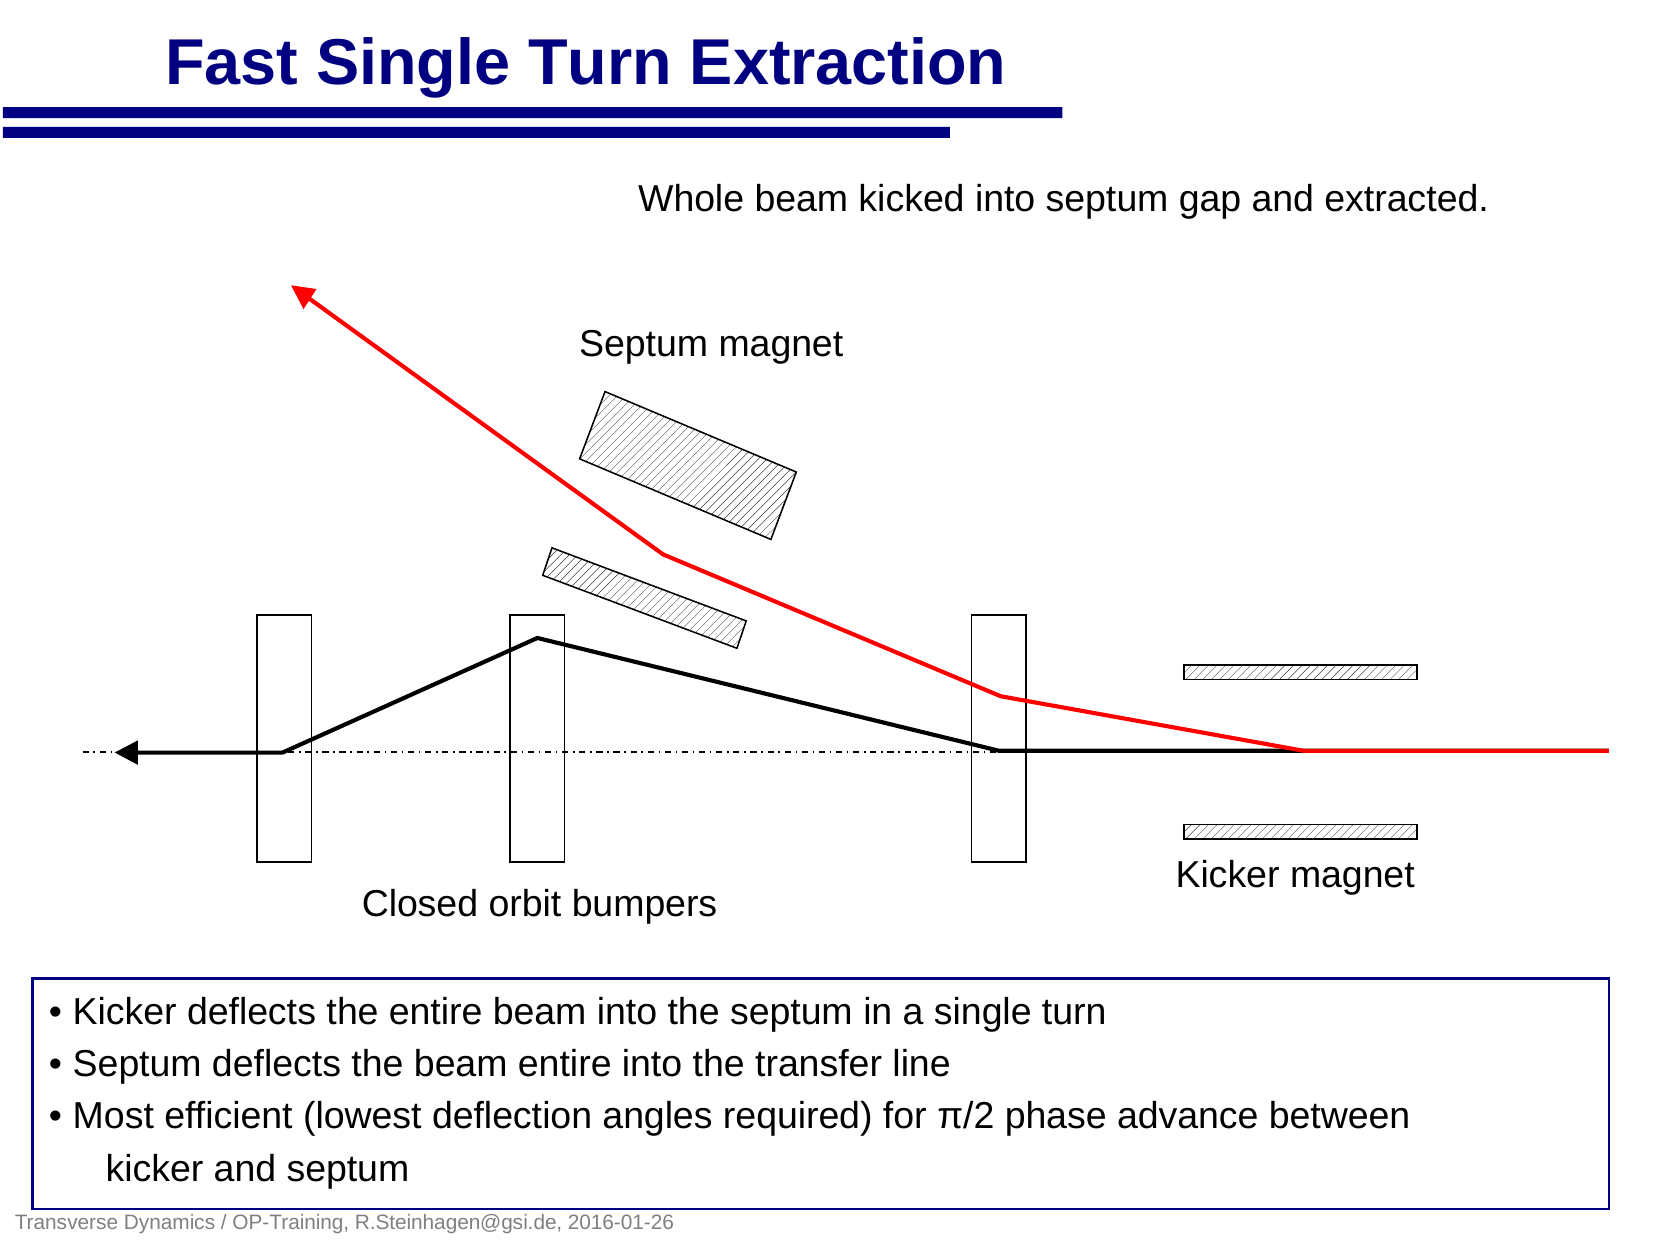

# Fast Single Turn Extraction
Whole beam kicked into septum gap and extracted.
Septum magnet
Kicker magnet
Closed orbit bumpers
• Kicker deflects the entire beam into the septum in a single turn
• Septum deflects the beam entire into the transfer line
• Most efficient (lowest deflection angles required) for π/2 phase advance between
kicker and septum